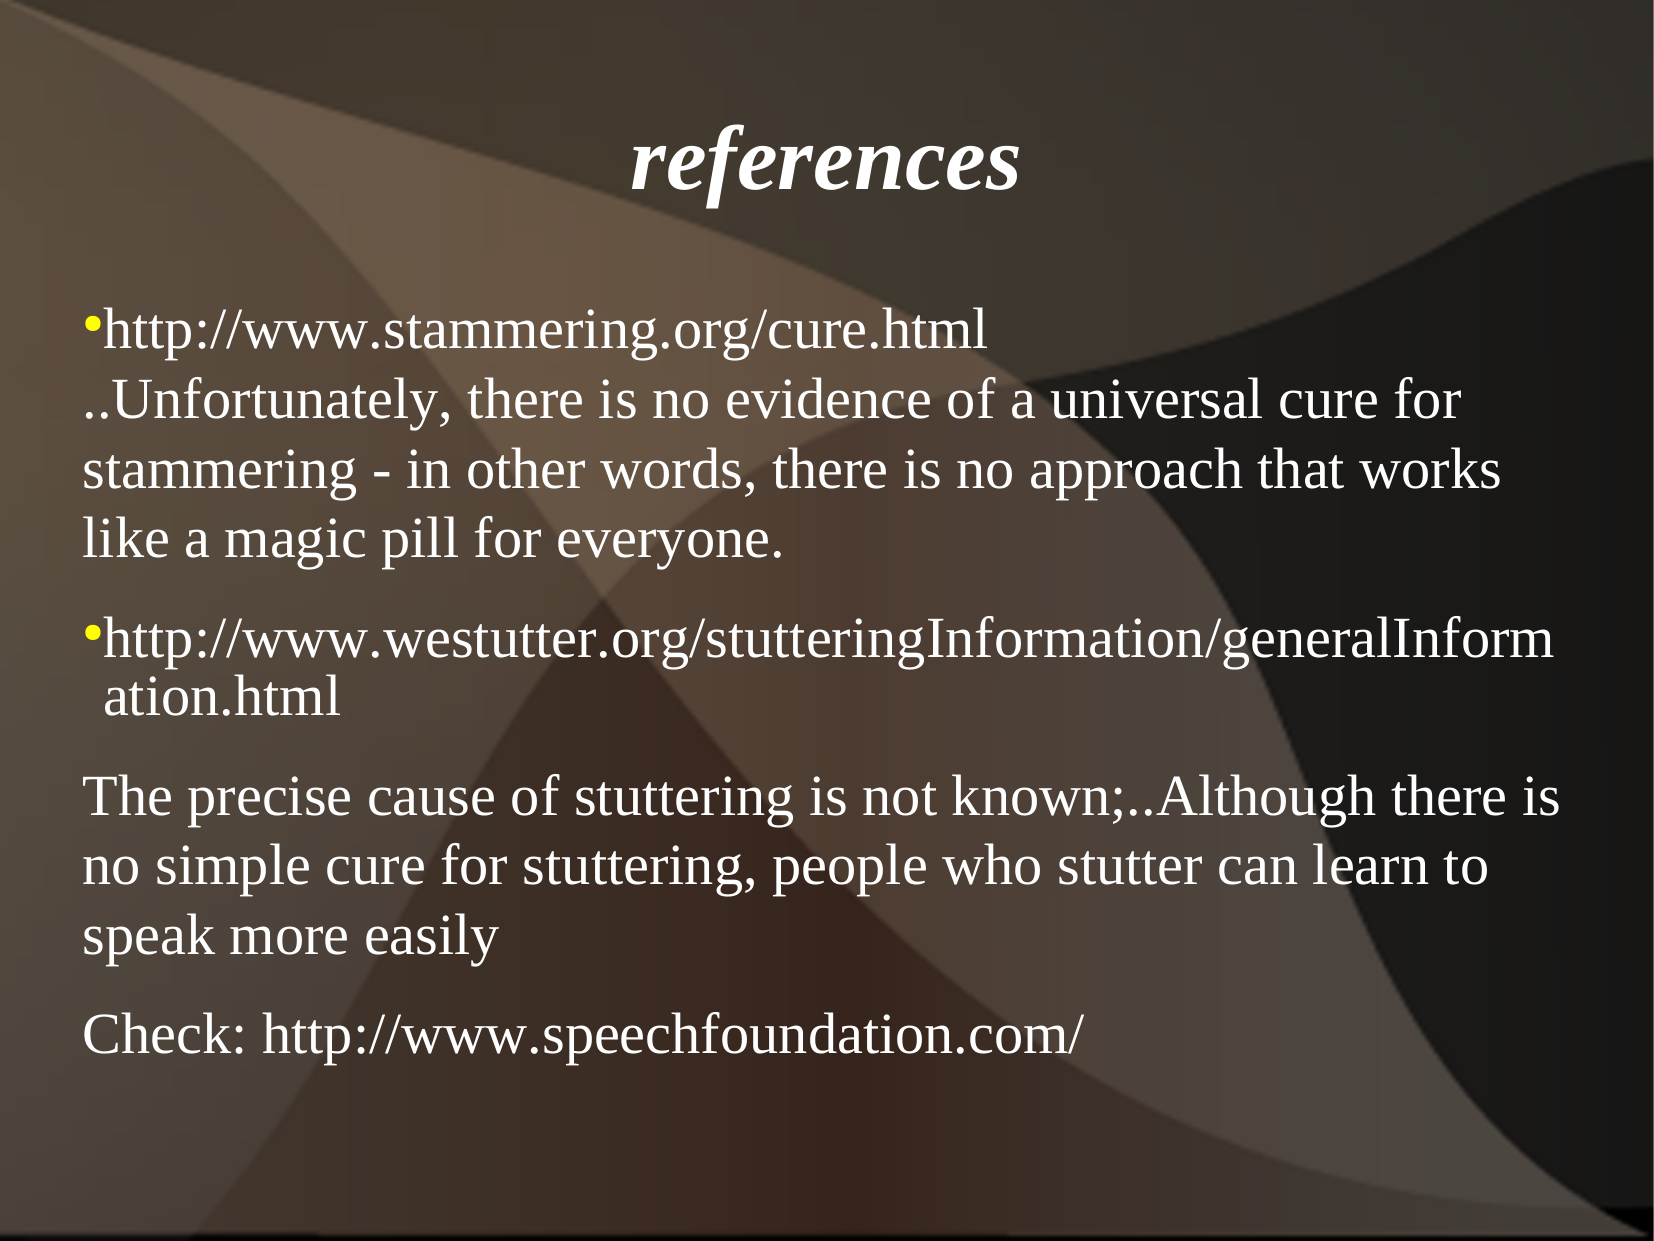

# references
http://www.stammering.org/cure.html
..Unfortunately, there is no evidence of a universal cure for stammering - in other words, there is no approach that works like a magic pill for everyone.
http://www.westutter.org/stutteringInformation/generalInformation.html
The precise cause of stuttering is not known;..Although there is no simple cure for stuttering, people who stutter can learn to speak more easily
Check: http://www.speechfoundation.com/